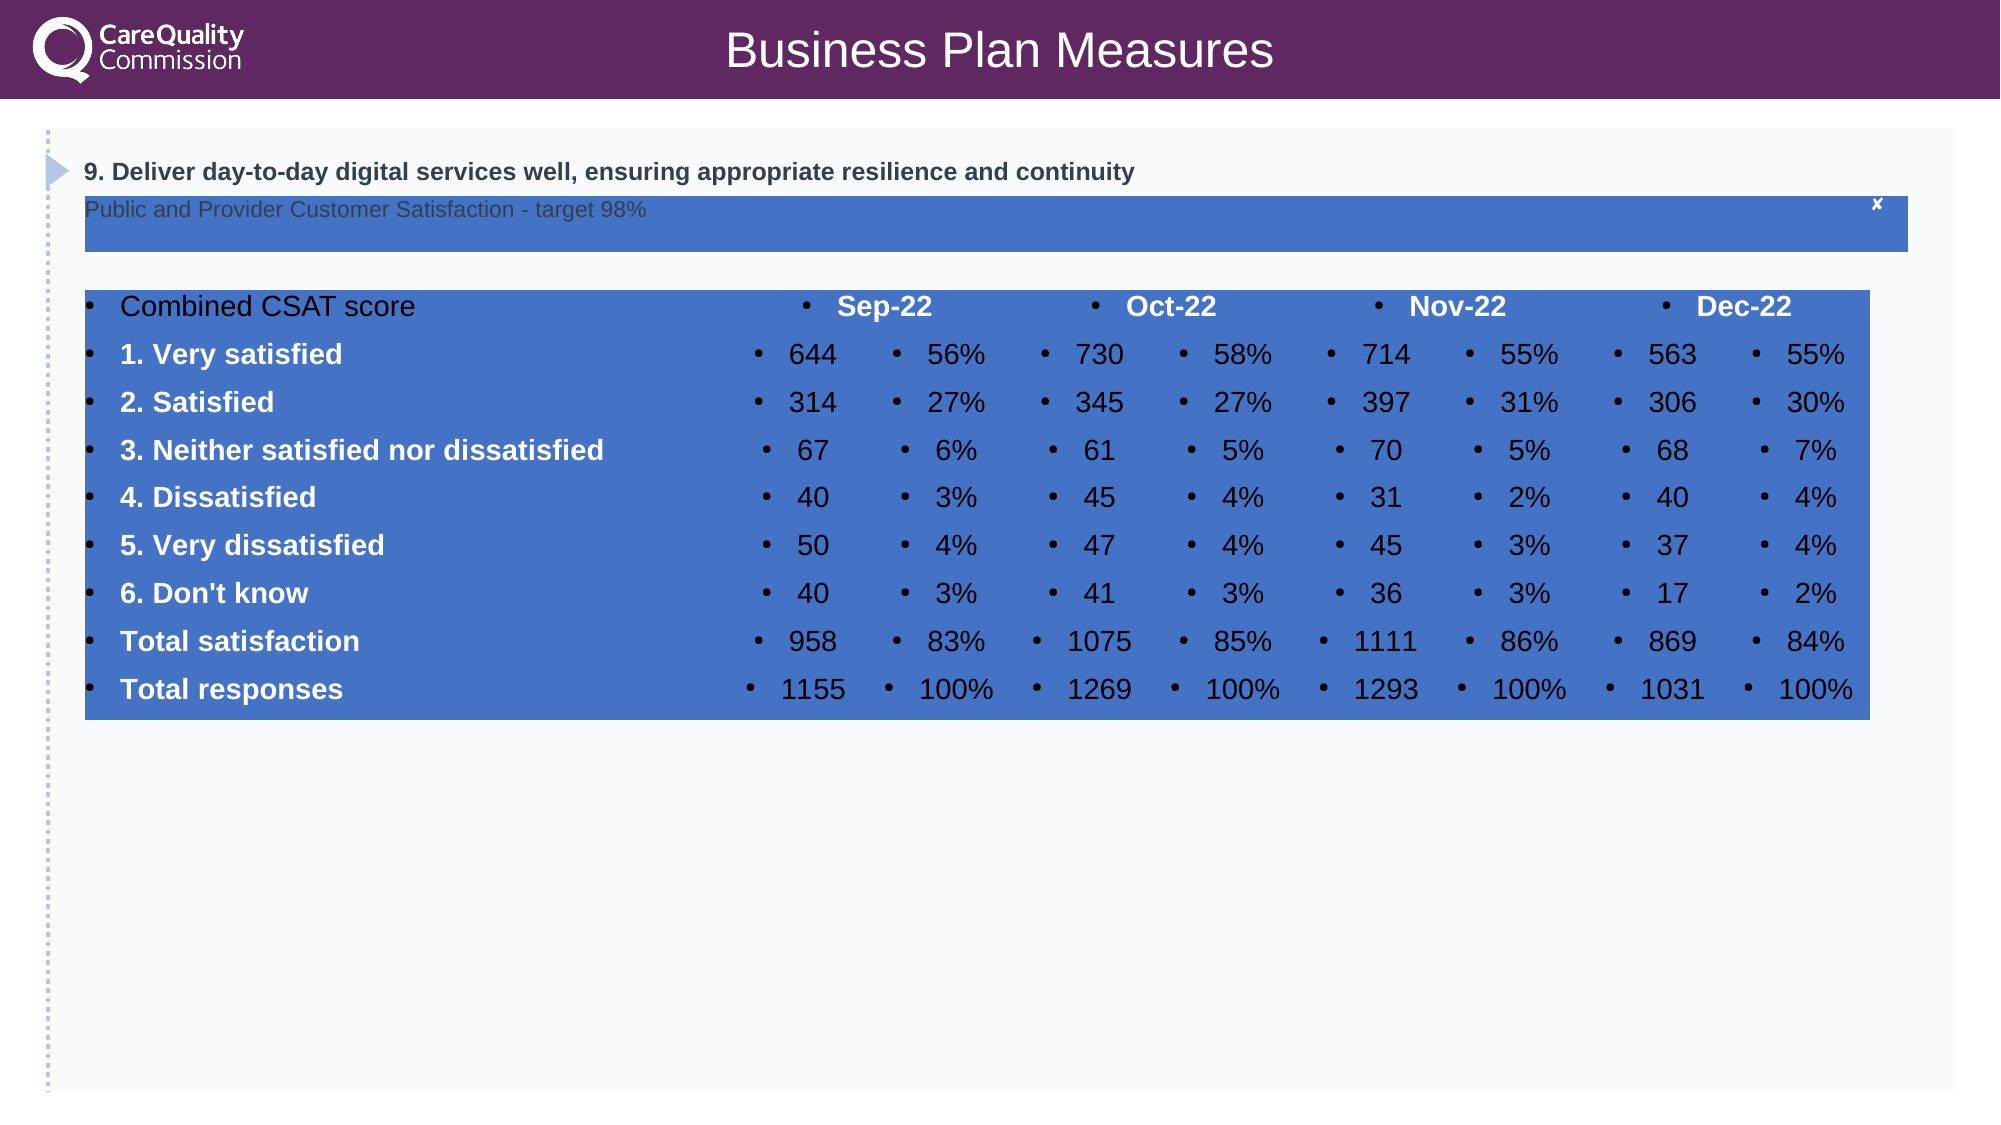

Business Plan Measures
9. Deliver day-to-day digital services well, ensuring appropriate resilience and continuity
| Public and Provider Customer Satisfaction - target 98% |  |
| --- | --- |
| Combined CSAT score | Sep-22 | | Oct-22 | | Nov-22 | | Dec-22 | |
| --- | --- | --- | --- | --- | --- | --- | --- | --- |
| 1. Very satisfied | 644 | 56% | 730 | 58% | 714 | 55% | 563 | 55% |
| 2. Satisfied | 314 | 27% | 345 | 27% | 397 | 31% | 306 | 30% |
| 3. Neither satisfied nor dissatisfied | 67 | 6% | 61 | 5% | 70 | 5% | 68 | 7% |
| 4. Dissatisfied | 40 | 3% | 45 | 4% | 31 | 2% | 40 | 4% |
| 5. Very dissatisfied | 50 | 4% | 47 | 4% | 45 | 3% | 37 | 4% |
| 6. Don't know | 40 | 3% | 41 | 3% | 36 | 3% | 17 | 2% |
| Total satisfaction | 958 | 83% | 1075 | 85% | 1111 | 86% | 869 | 84% |
| Total responses | 1155 | 100% | 1269 | 100% | 1293 | 100% | 1031 | 100% |